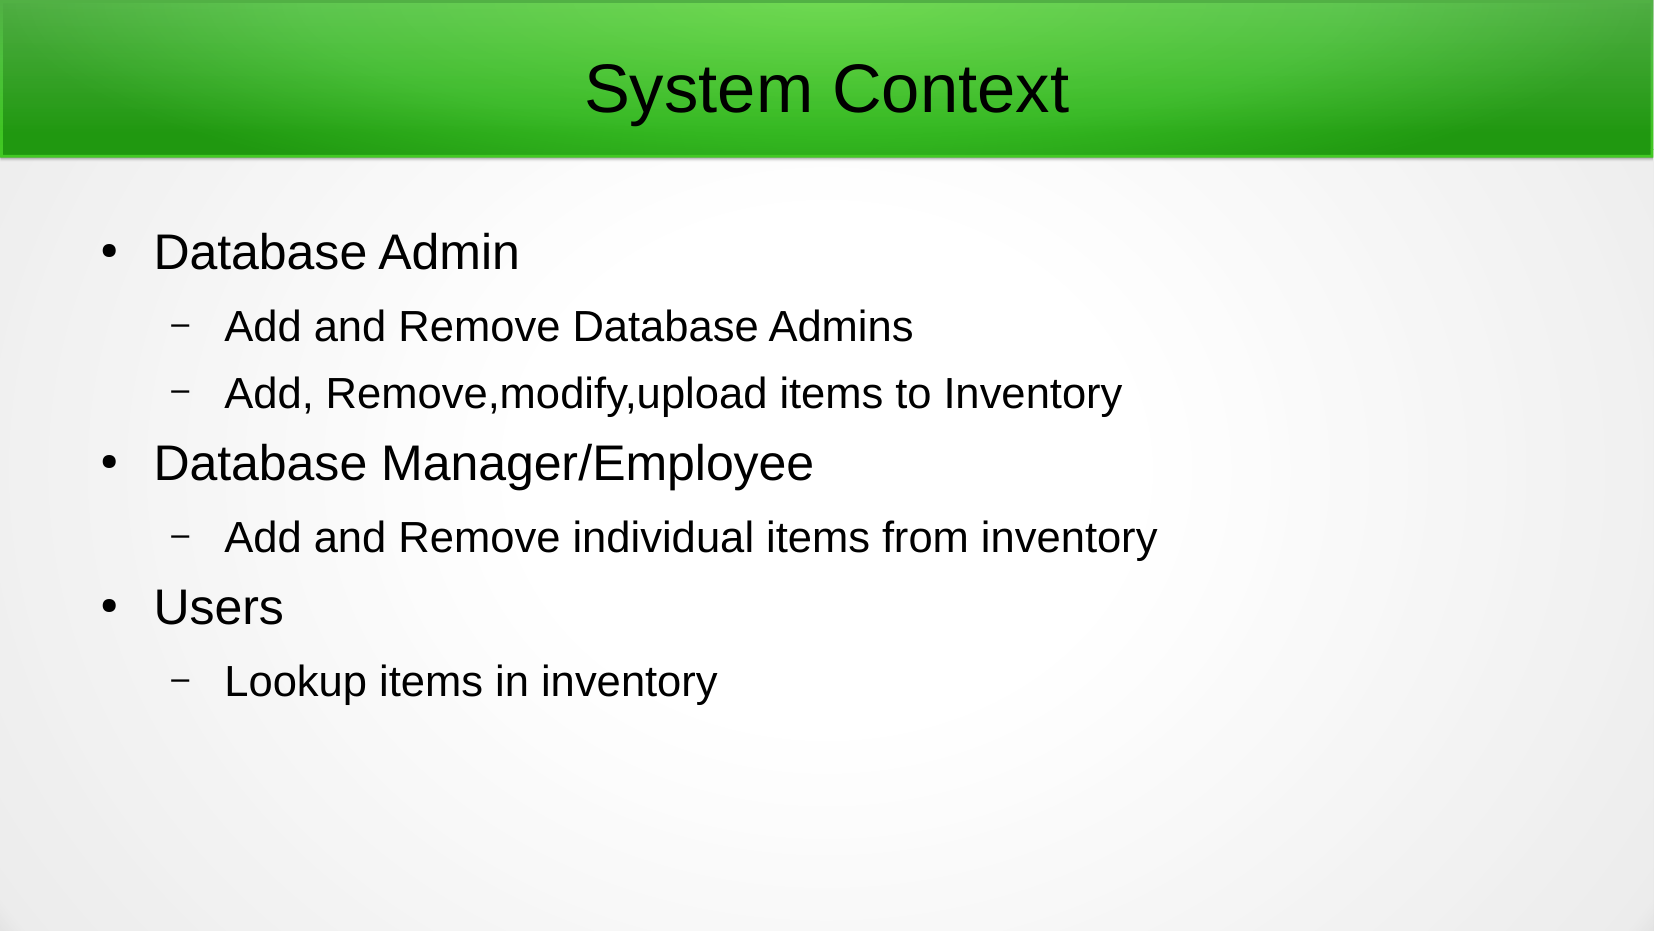

# System Context
Database Admin
Add and Remove Database Admins
Add, Remove,modify,upload items to Inventory
Database Manager/Employee
Add and Remove individual items from inventory
Users
Lookup items in inventory